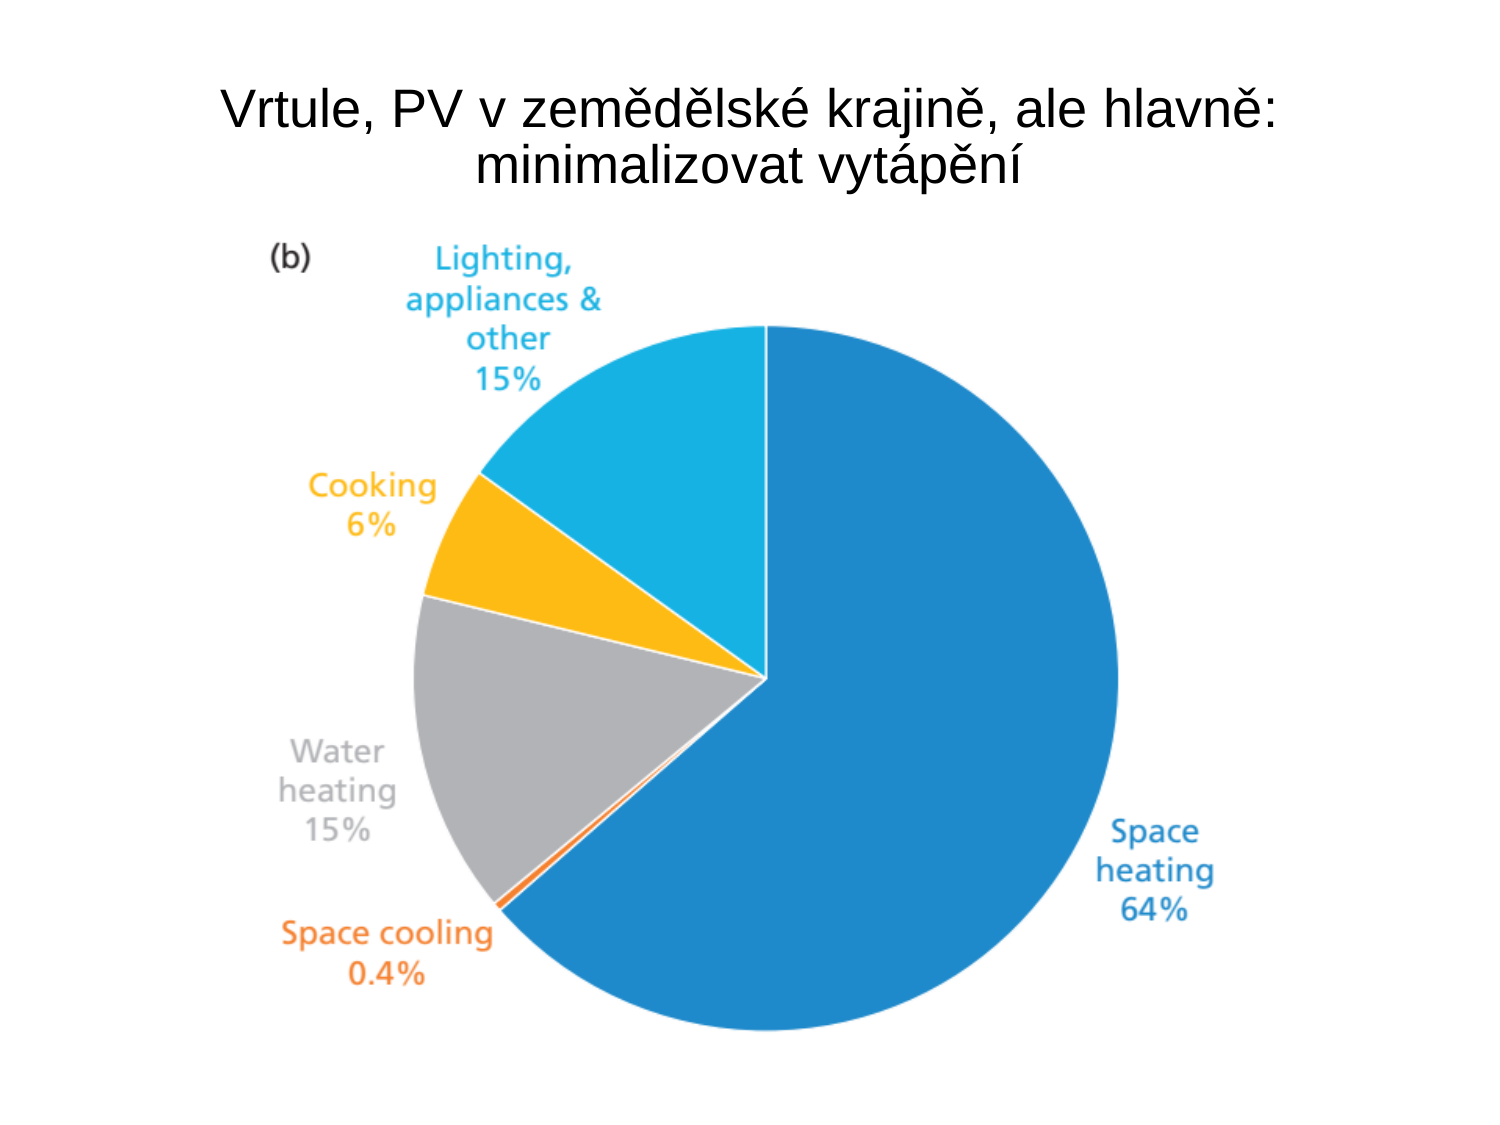

# Vrtule, PV v zemědělské krajině, ale hlavně: minimalizovat vytápění